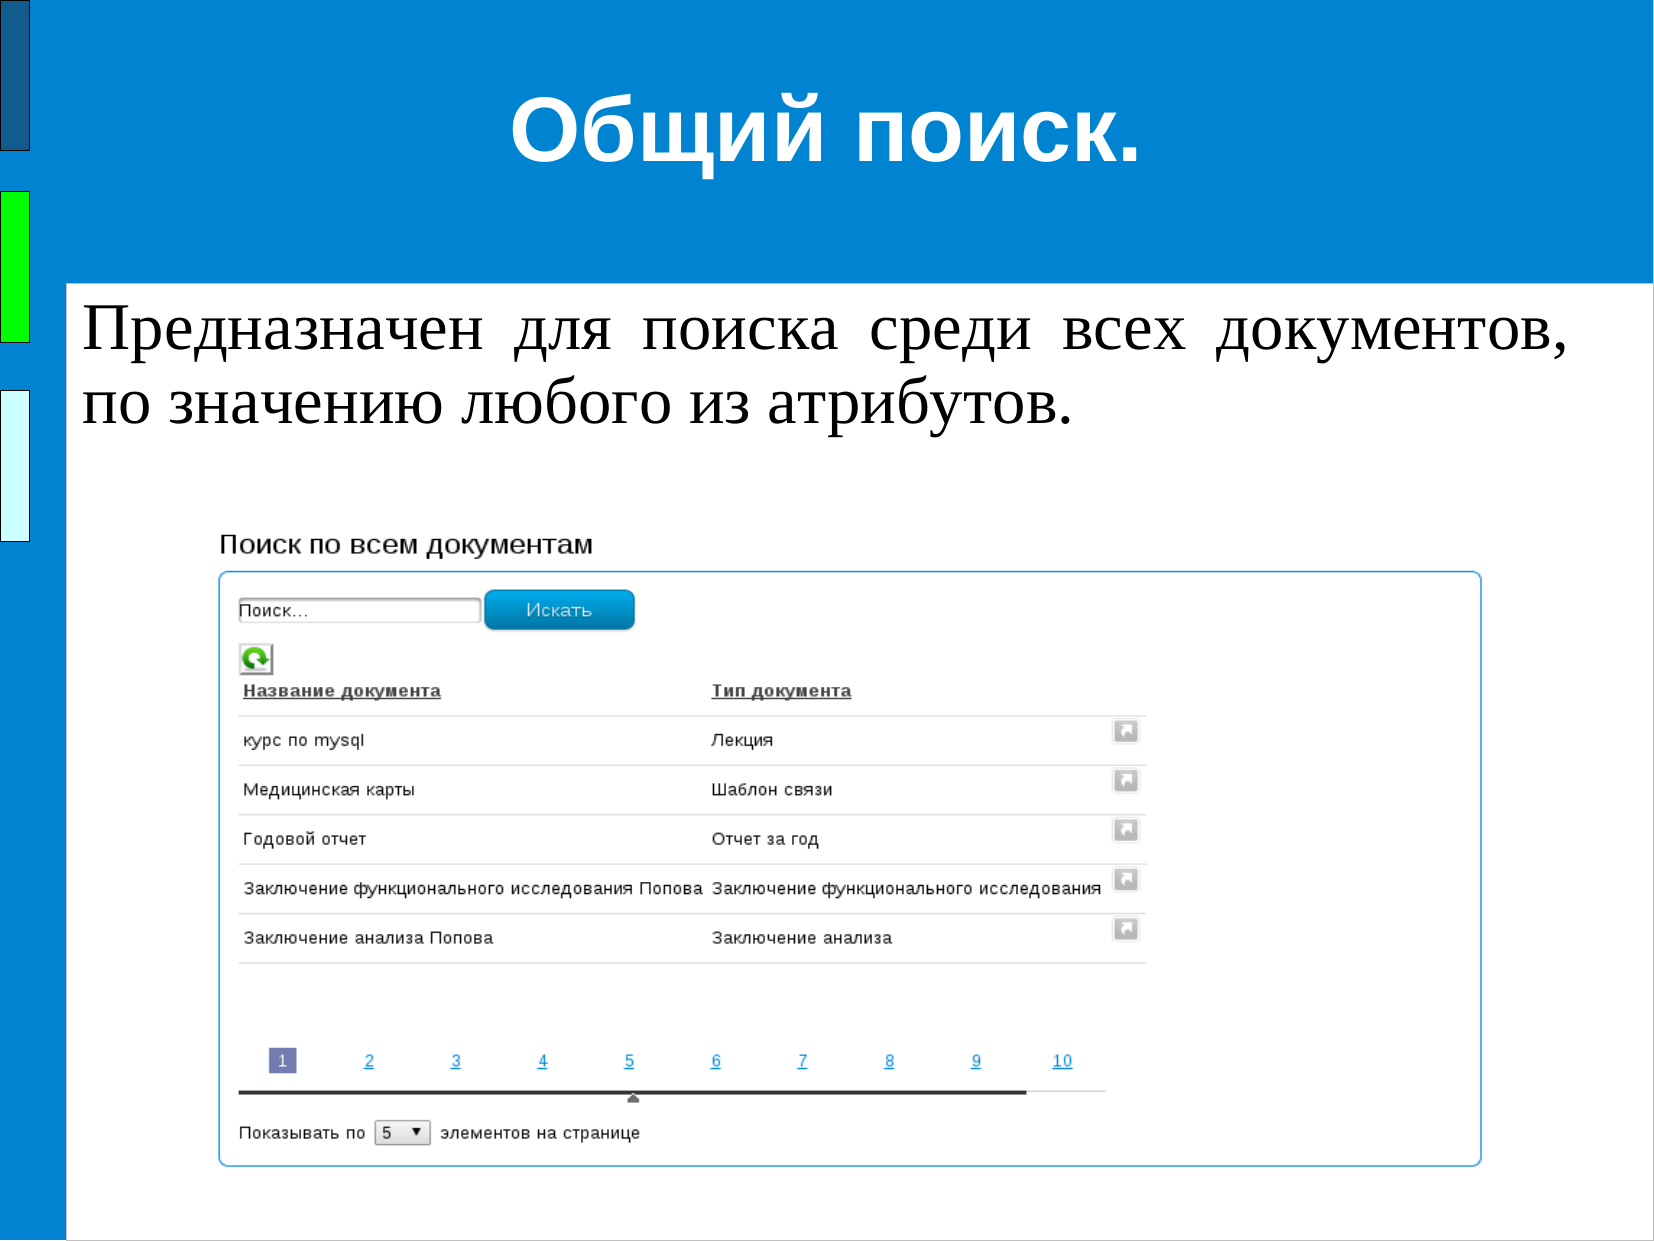

# Общий поиск.
Предназначен для поиска среди всех документов, по значению любого из атрибутов.
ООО "Альфа-Интегрум", 2013г.